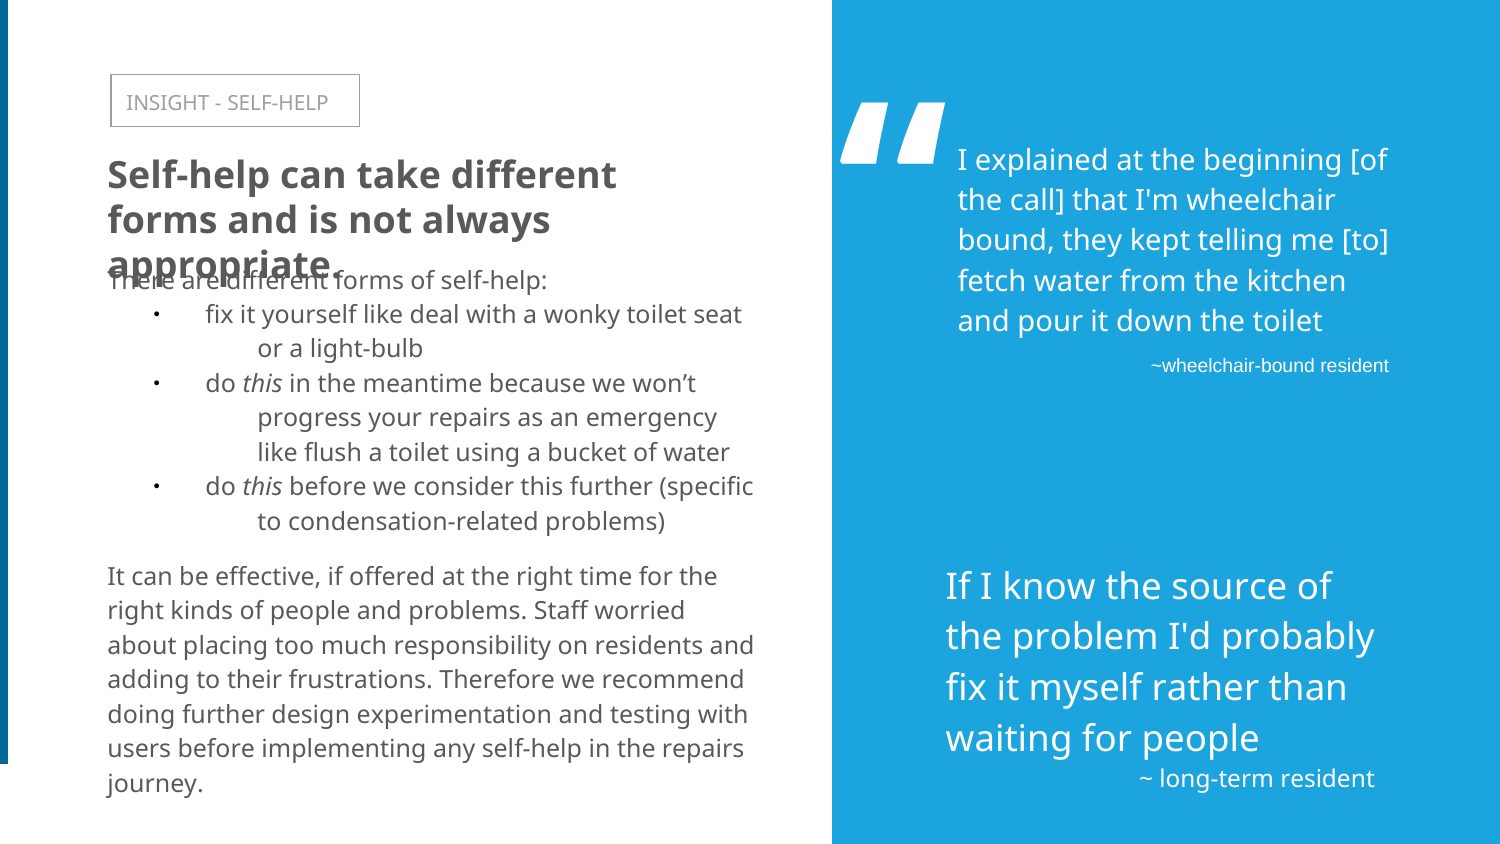

INSIGHT - SELF-HELP
I explained at the beginning [of the call] that I'm wheelchair bound, they kept telling me [to] fetch water from the kitchen and pour it down the toilet
~wheelchair-bound resident
# Self-help can take different forms and is not always appropriate.
There are different forms of self-help:
fix it yourself like deal with a wonky toilet seat or a light-bulb
do this in the meantime because we won’t progress your repairs as an emergency like flush a toilet using a bucket of water
do this before we consider this further (specific to condensation-related problems)
It can be effective, if offered at the right time for the right kinds of people and problems. Staff worried about placing too much responsibility on residents and adding to their frustrations. Therefore we recommend doing further design experimentation and testing with users before implementing any self-help in the repairs journey.
If I know the source of the problem I'd probably fix it myself rather than waiting for people
~ long-term resident